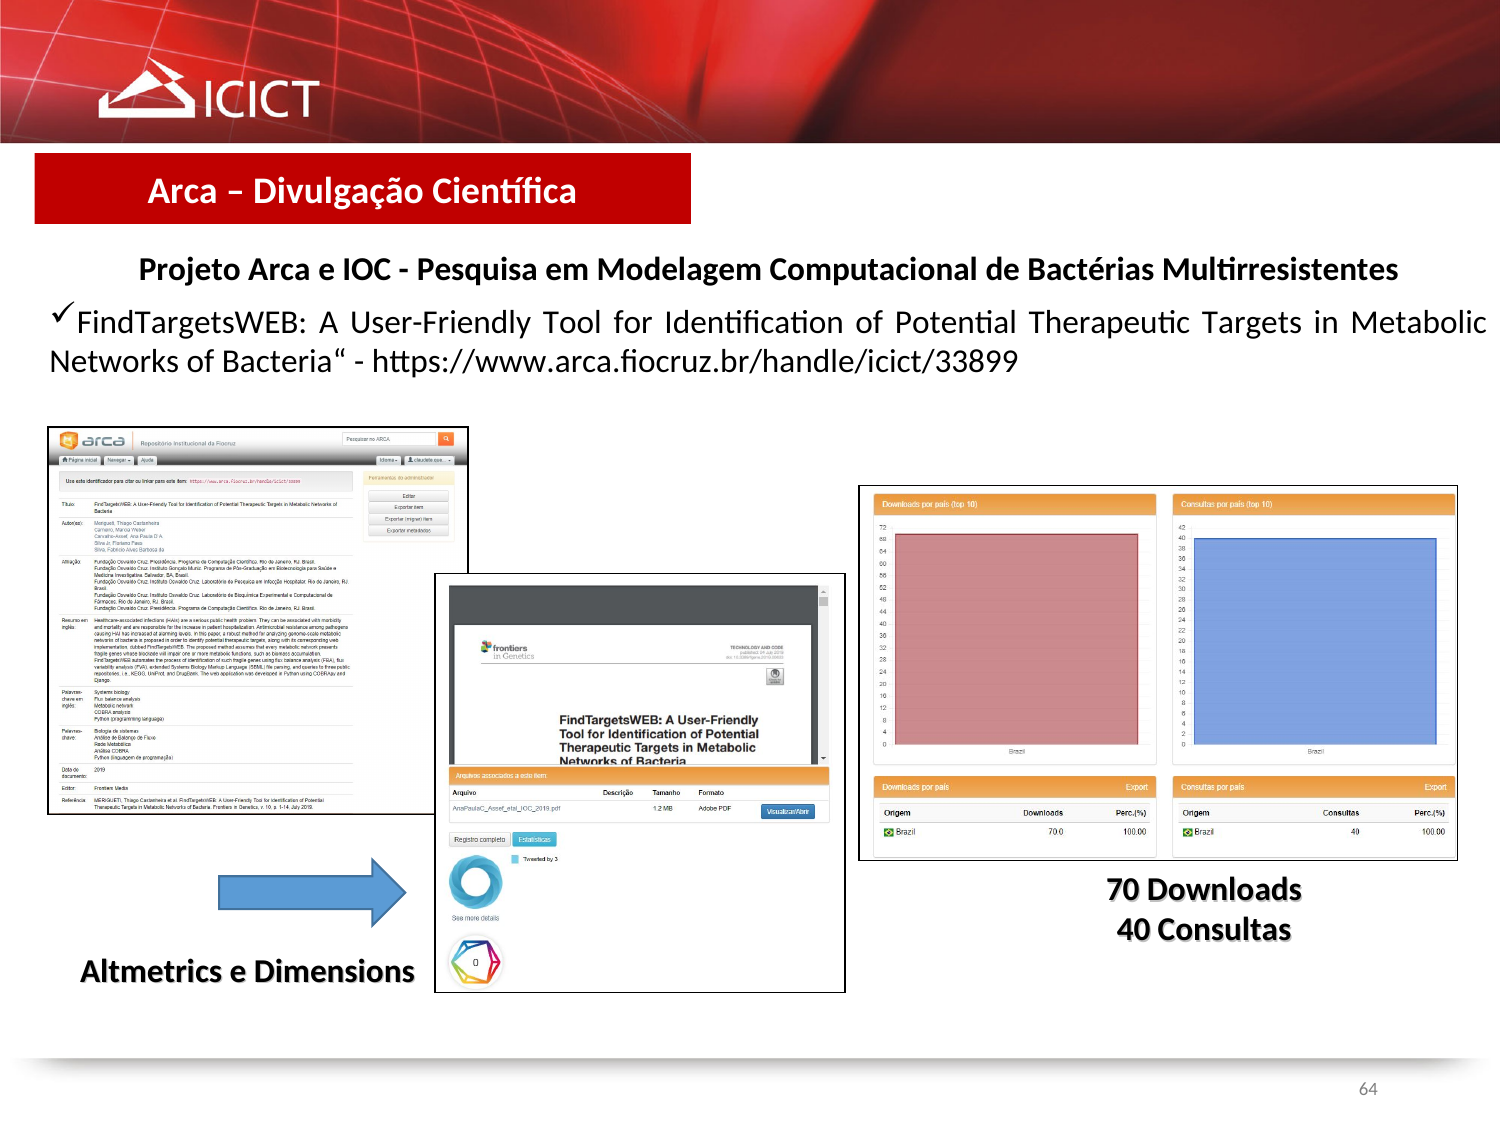

Arca – Divulgação Científica
Projeto Arca e IOC - Pesquisa em Modelagem Computacional de Bactérias Multirresistentes
FindTargetsWEB: A User-Friendly Tool for Identification of Potential Therapeutic Targets in Metabolic Networks of Bacteria“ - https://www.arca.fiocruz.br/handle/icict/33899
70 Downloads
40 Consultas
Altmetrics e Dimensions